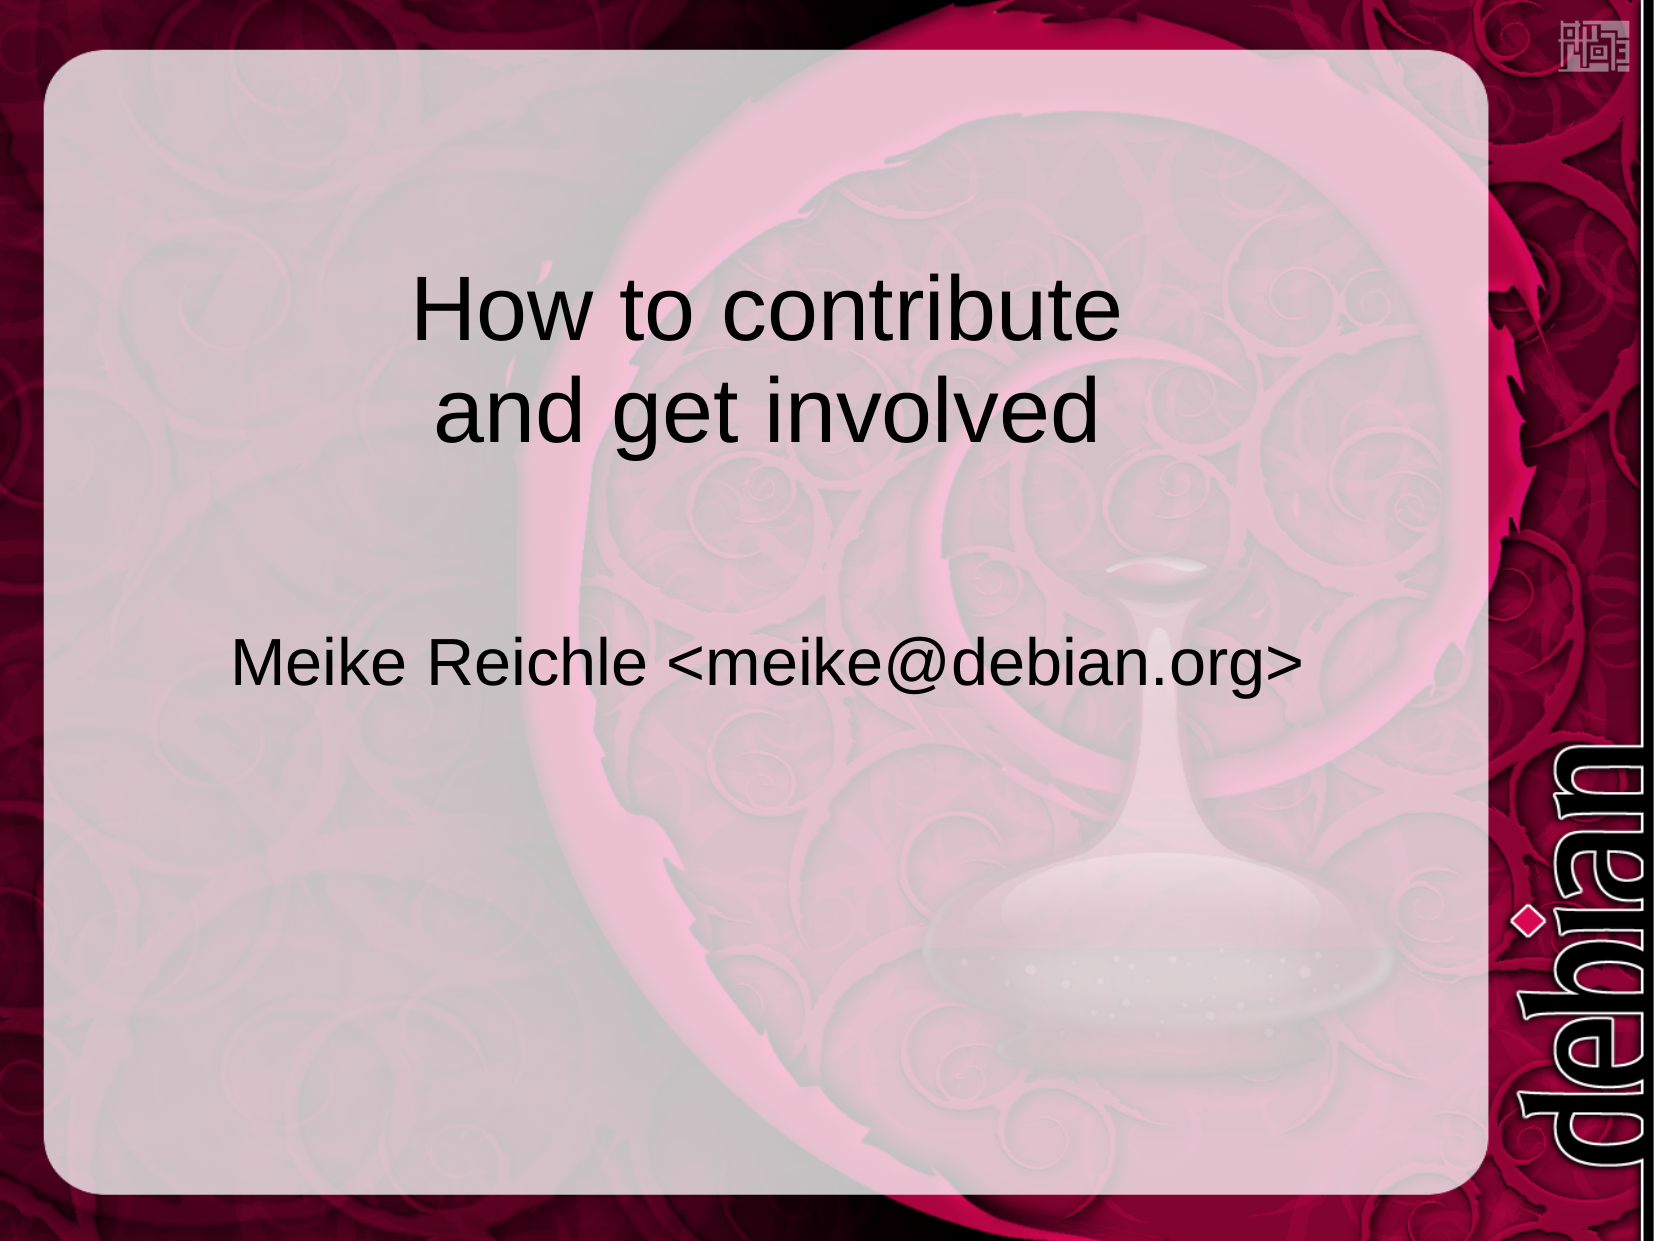

# How to contribute and get involved
Meike Reichle <meike@debian.org>